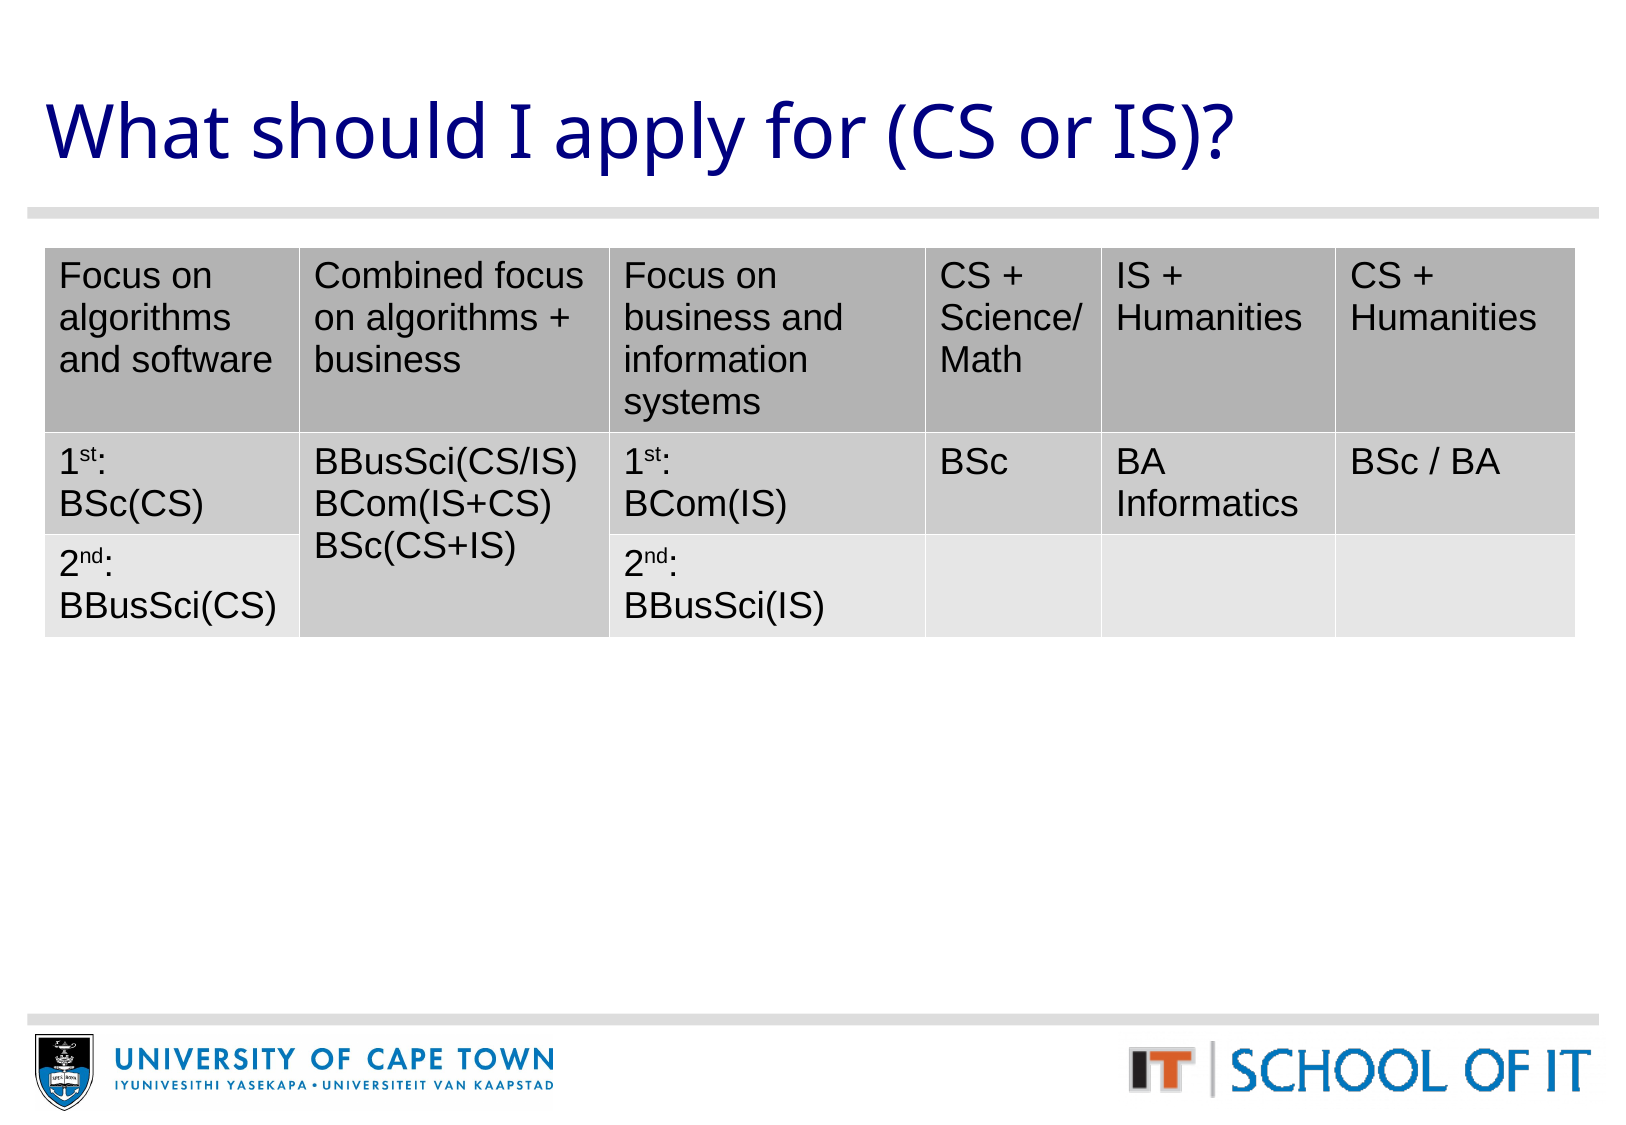

# What should I apply for (CS or IS)?
| Focus on algorithms and software | Combined focus on algorithms + business | Focus on business and information systems | CS + Science/Math | IS + Humanities | CS + Humanities |
| --- | --- | --- | --- | --- | --- |
| 1st: BSc(CS) | BBusSci(CS/IS) BCom(IS+CS) BSc(CS+IS) | 1st: BCom(IS) | BSc | BA Informatics | BSc / BA |
| 2nd: BBusSci(CS) | | 2nd: BBusSci(IS) | | | |